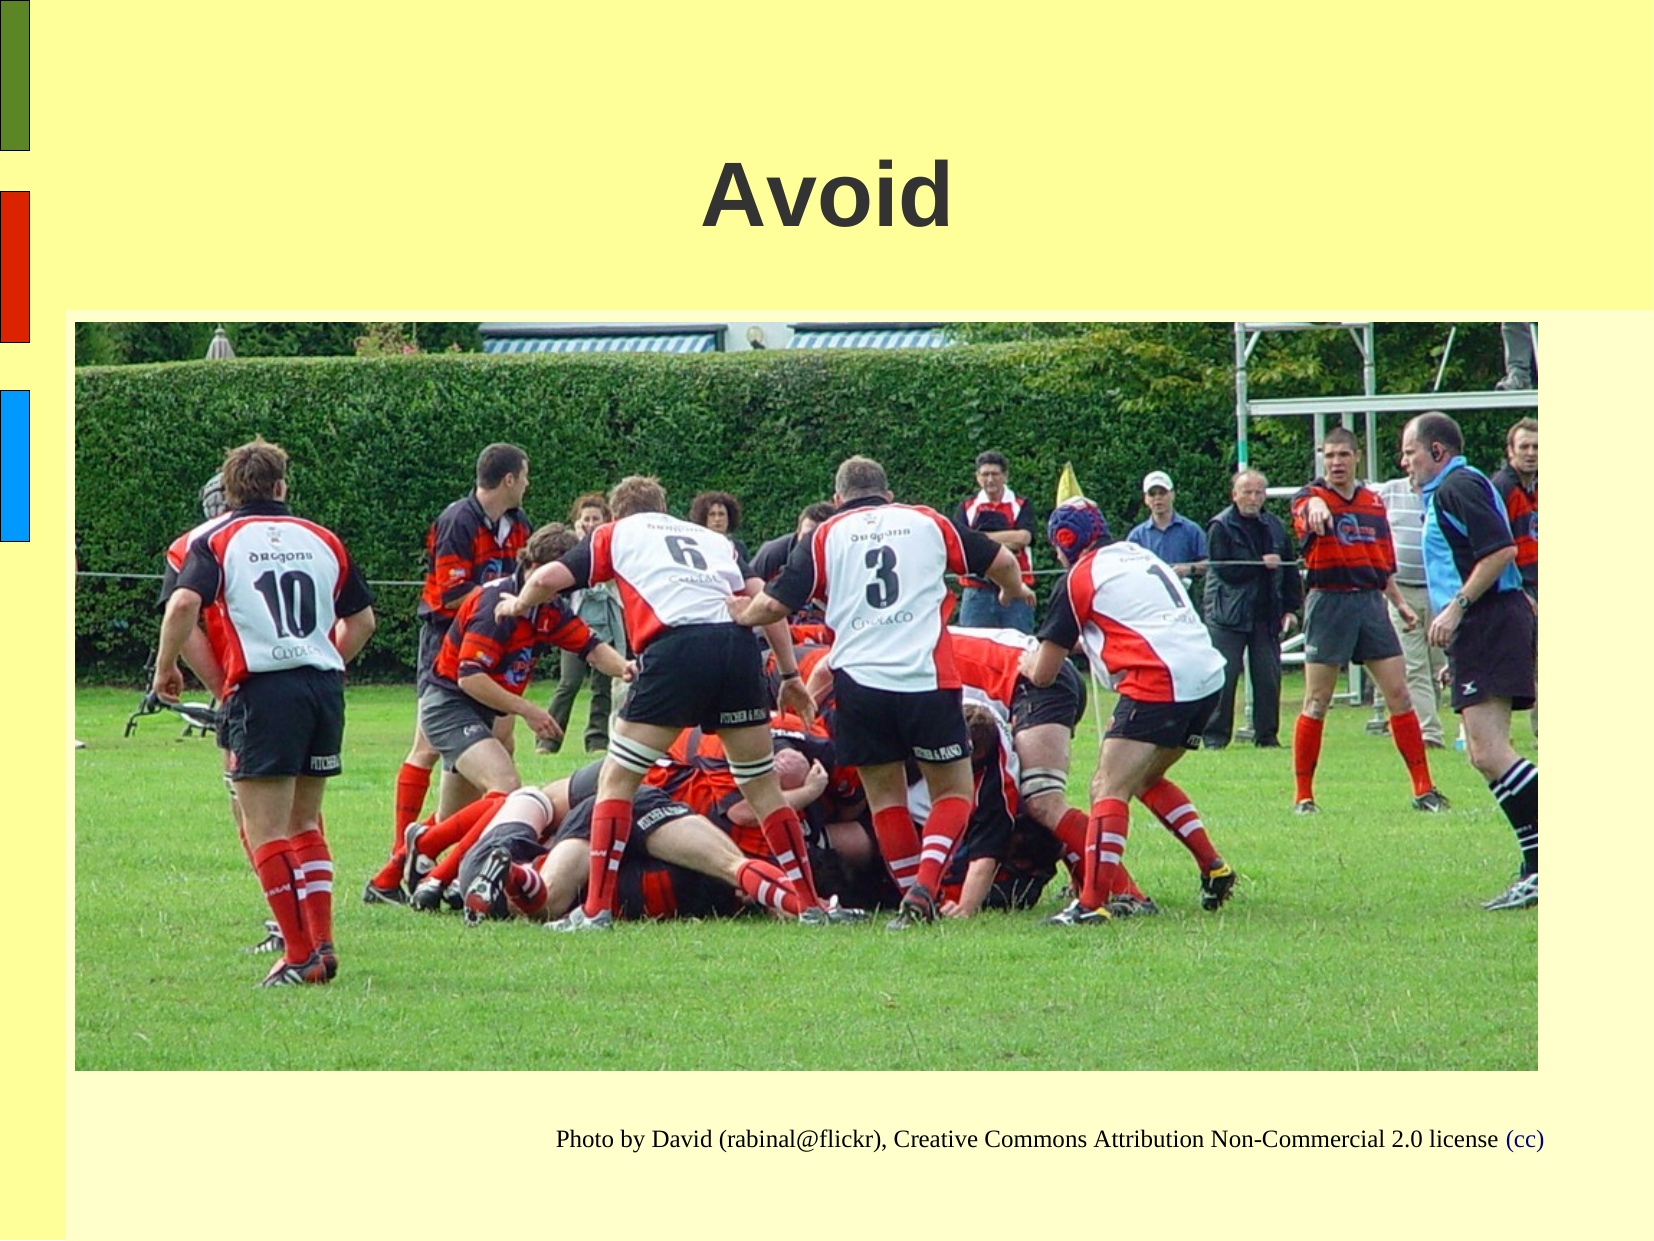

# Avoid
Photo by David (rabinal@flickr), Creative Commons Attribution Non-Commercial 2.0 license (cc)